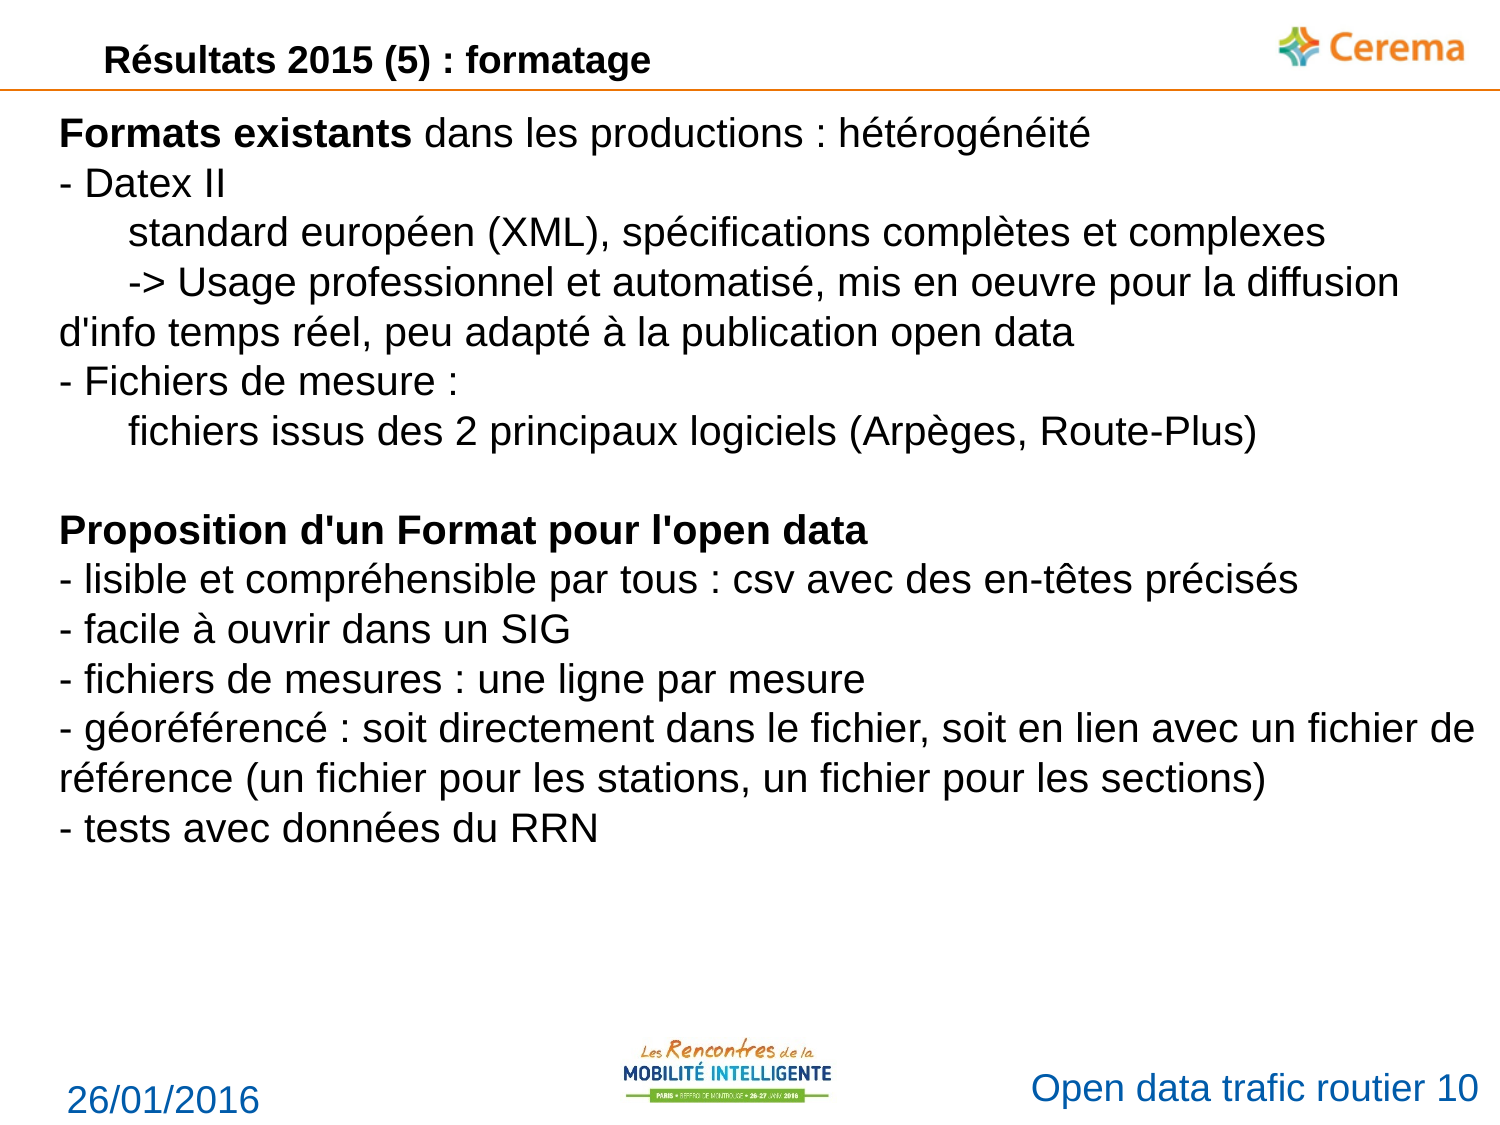

# Résultats 2015 (5) : formatage
Formats existants dans les productions : hétérogénéité
- Datex II
 standard européen (XML), spécifications complètes et complexes
 -> Usage professionnel et automatisé, mis en oeuvre pour la diffusion d'info temps réel, peu adapté à la publication open data
- Fichiers de mesure :
 fichiers issus des 2 principaux logiciels (Arpèges, Route-Plus)
Proposition d'un Format pour l'open data
- lisible et compréhensible par tous : csv avec des en-têtes précisés
- facile à ouvrir dans un SIG
- fichiers de mesures : une ligne par mesure
- géoréférencé : soit directement dans le fichier, soit en lien avec un fichier de référence (un fichier pour les stations, un fichier pour les sections)
- tests avec données du RRN
Open data trafic routier
26/01/2016